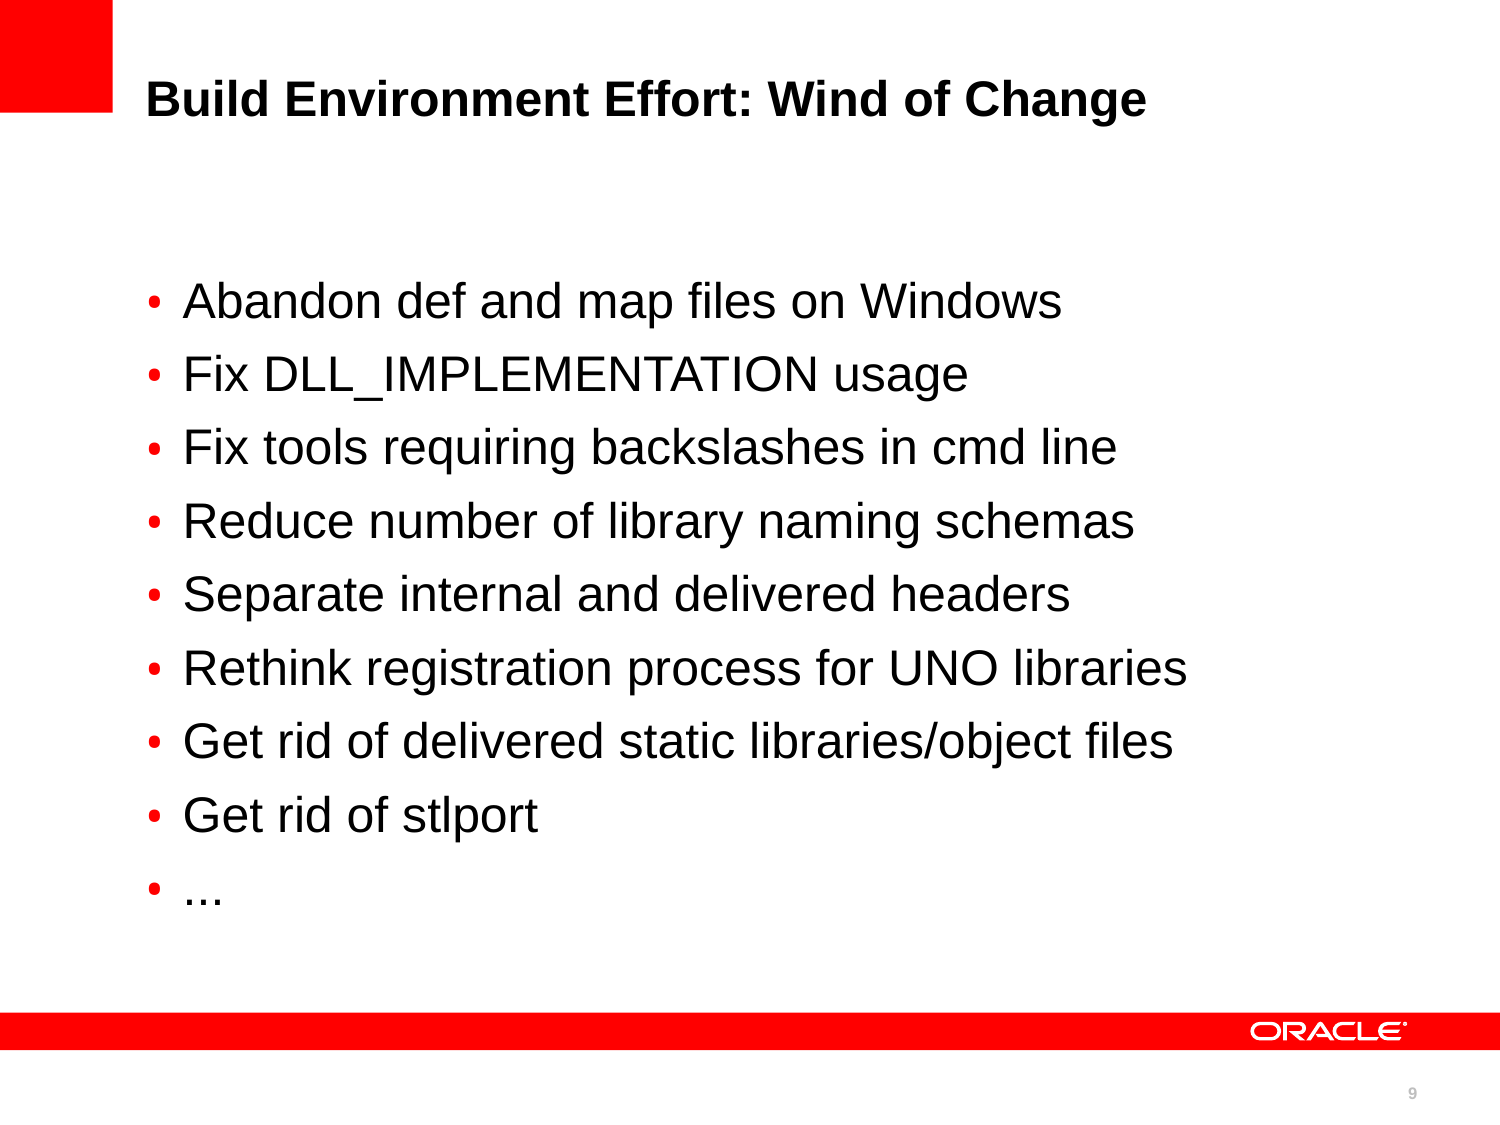

Build Environment Effort: Wind of Change
# Abandon def and map files on Windows
Fix DLL_IMPLEMENTATION usage
Fix tools requiring backslashes in cmd line
Reduce number of library naming schemas
Separate internal and delivered headers
Rethink registration process for UNO libraries
Get rid of delivered static libraries/object files
Get rid of stlport
...